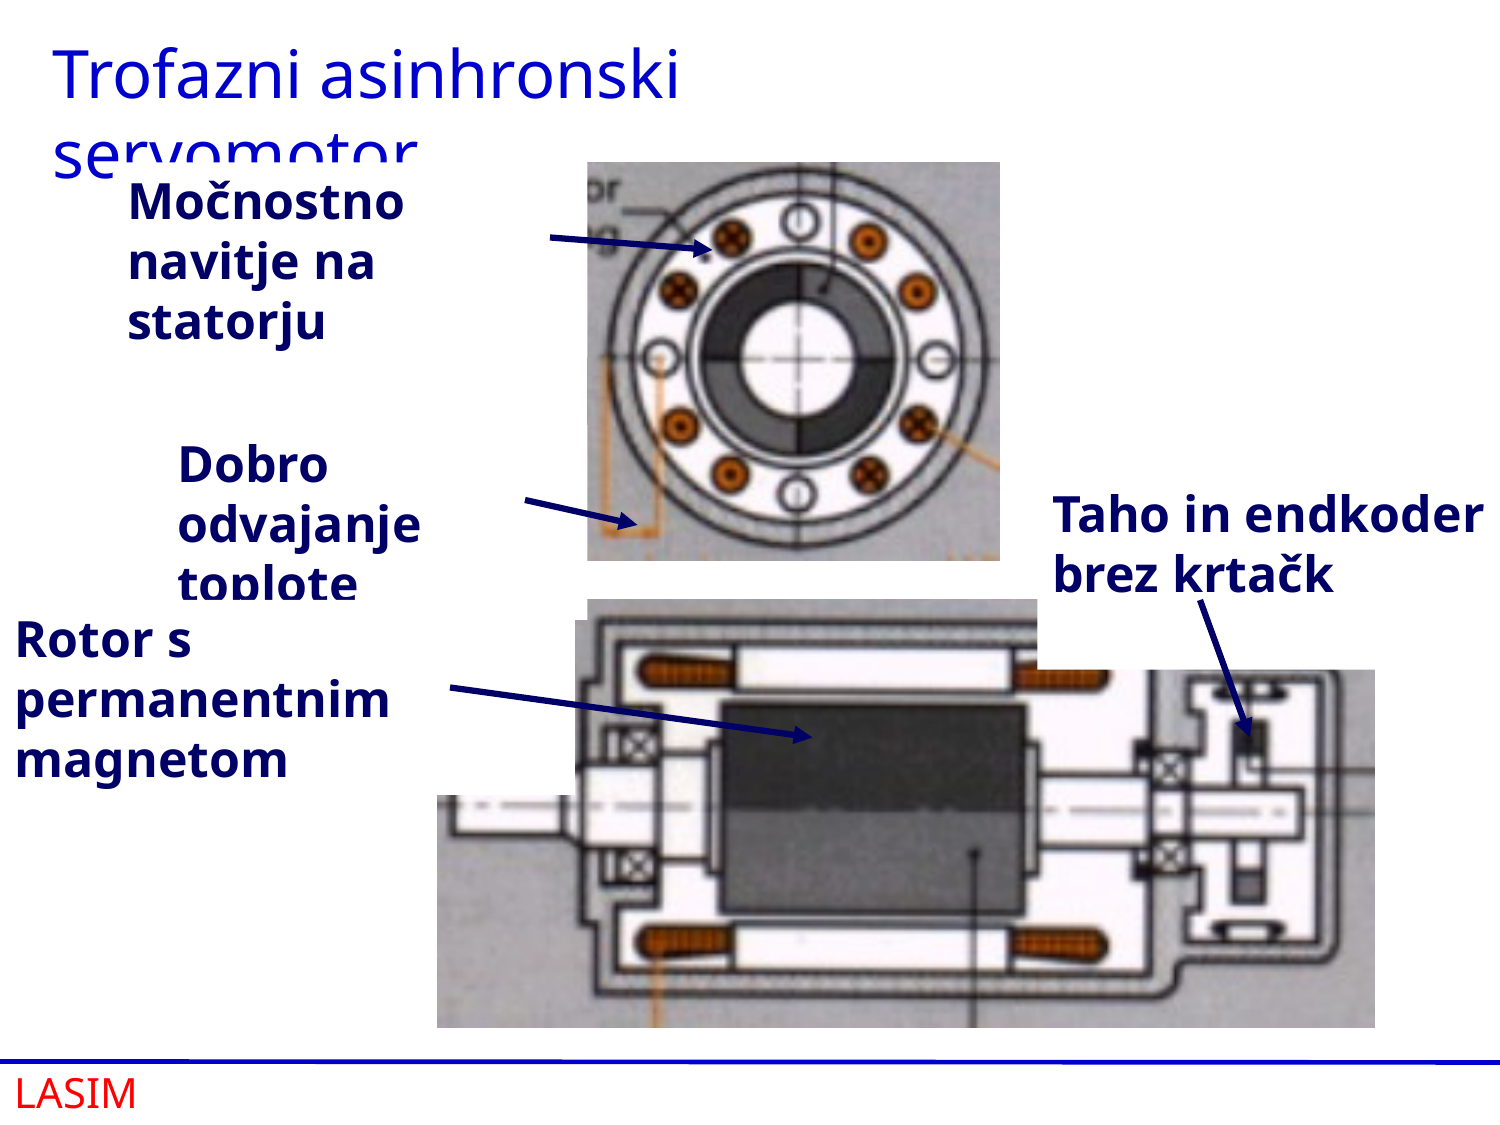

Trofazni asinhronski servomotor
Močnostno navitje na statorju
Dobro odvajanje
toplote
Taho in endkoder
brez krtačk
Rotor s permanentnim
magnetom